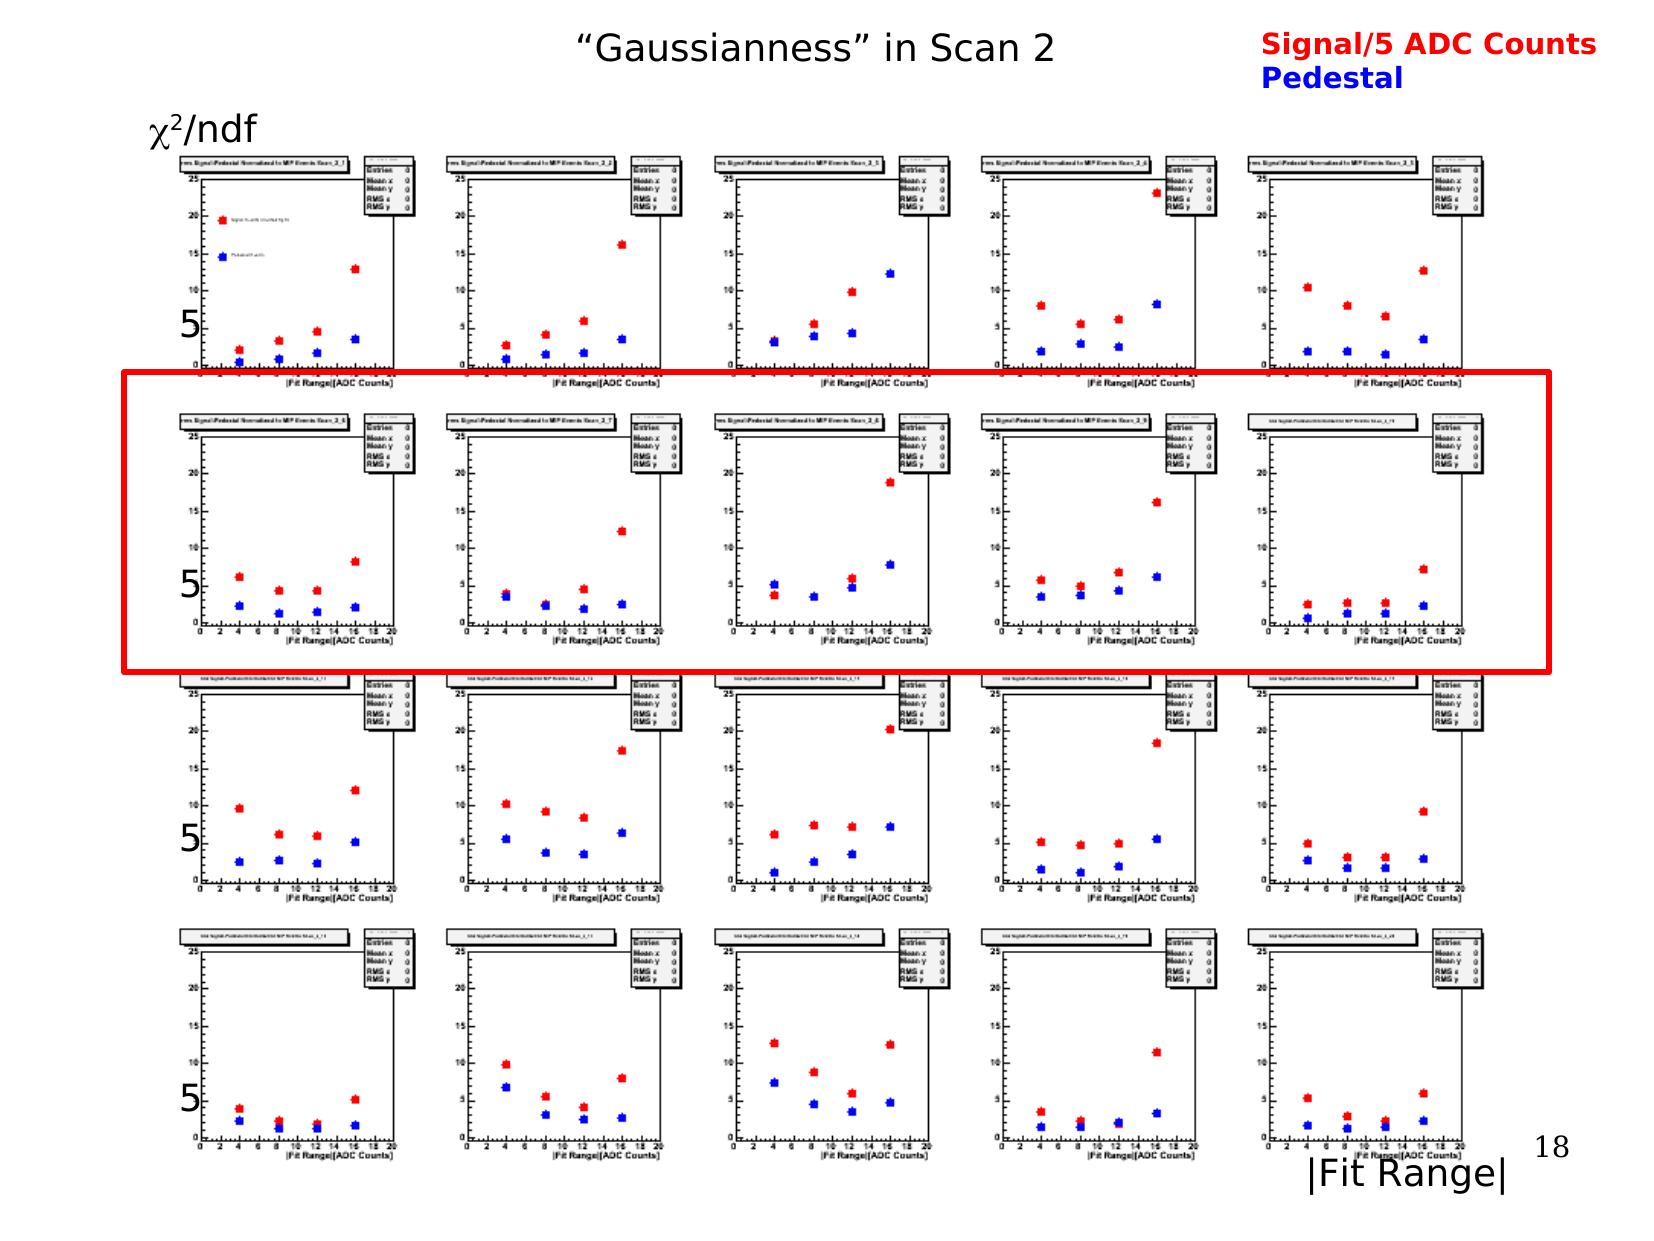

“Gaussianness” in Scan 2
Signal/5 ADC Counts
Pedestal
χ2/ndf
5
5
5
5
18
|Fit Range|